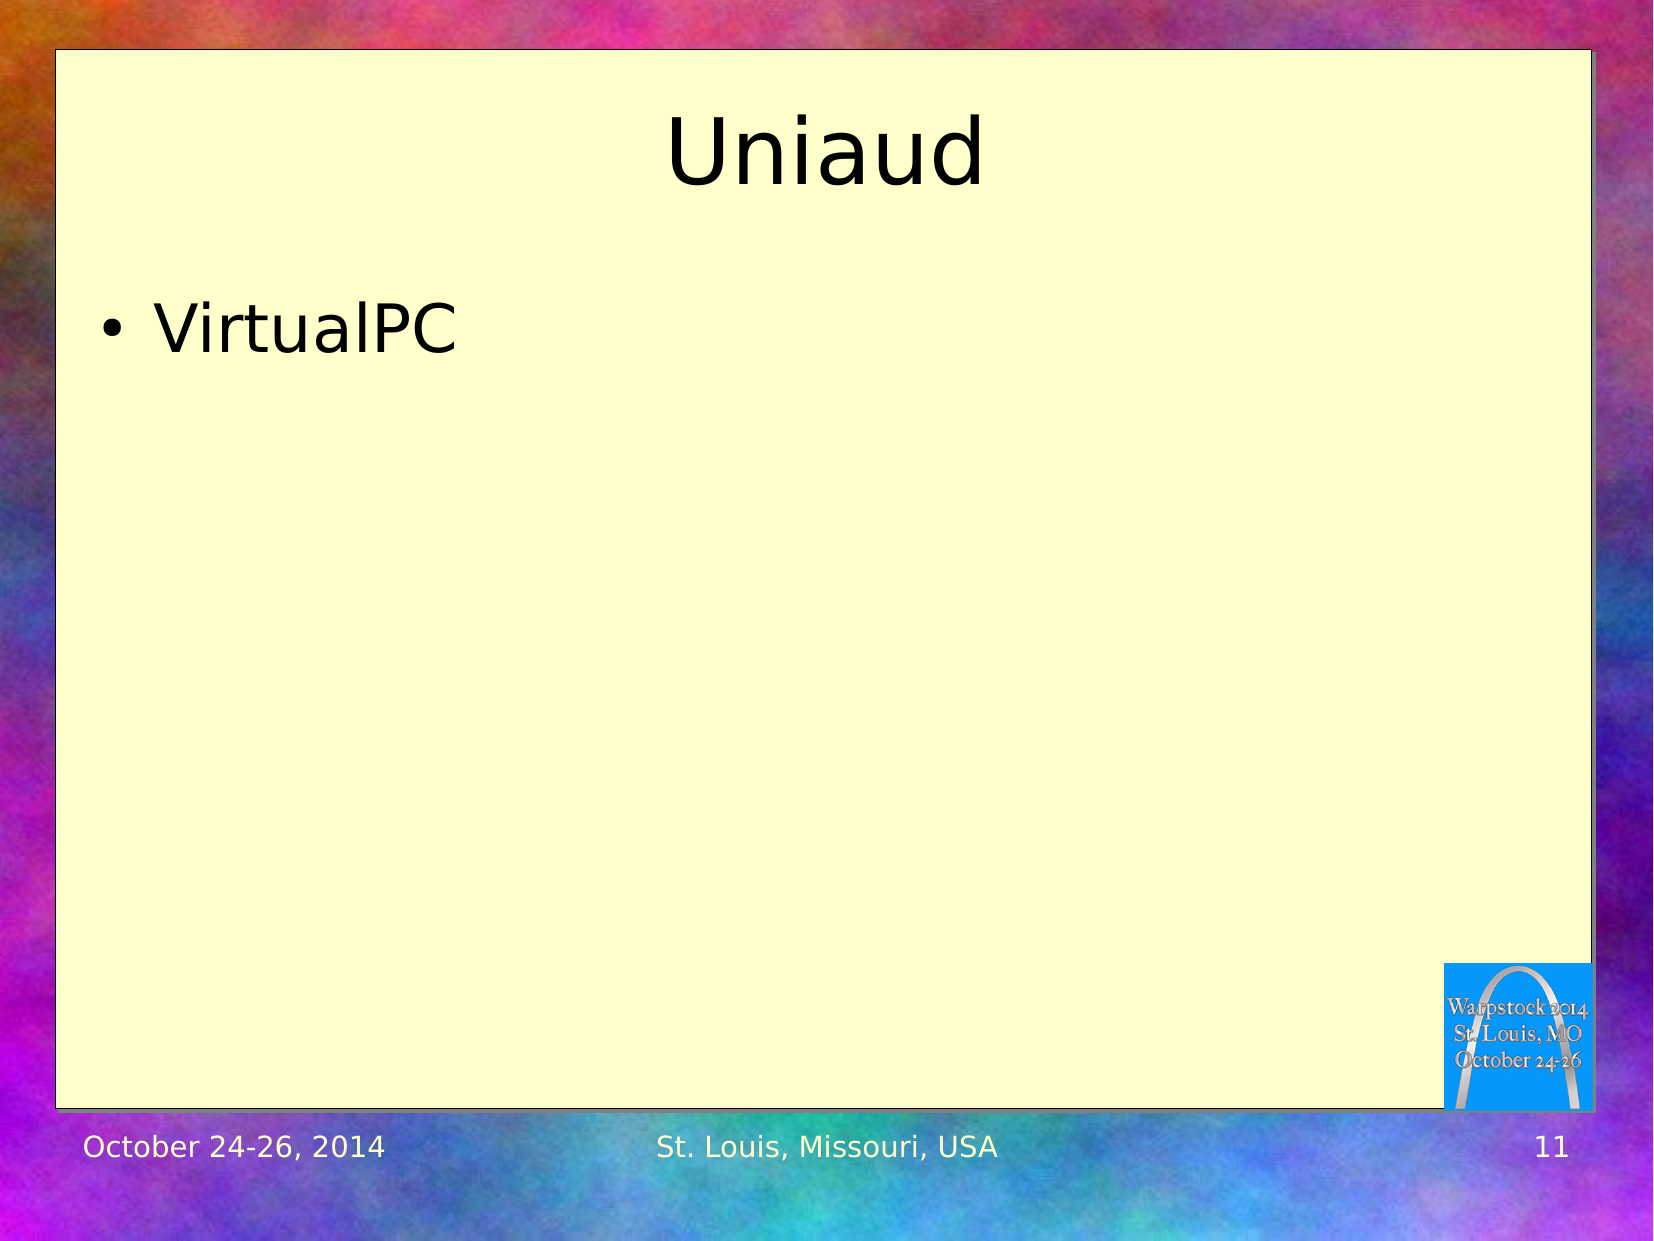

# Uniaud
VirtualPC
October 24-26, 2014
St. Louis, Missouri, USA
11